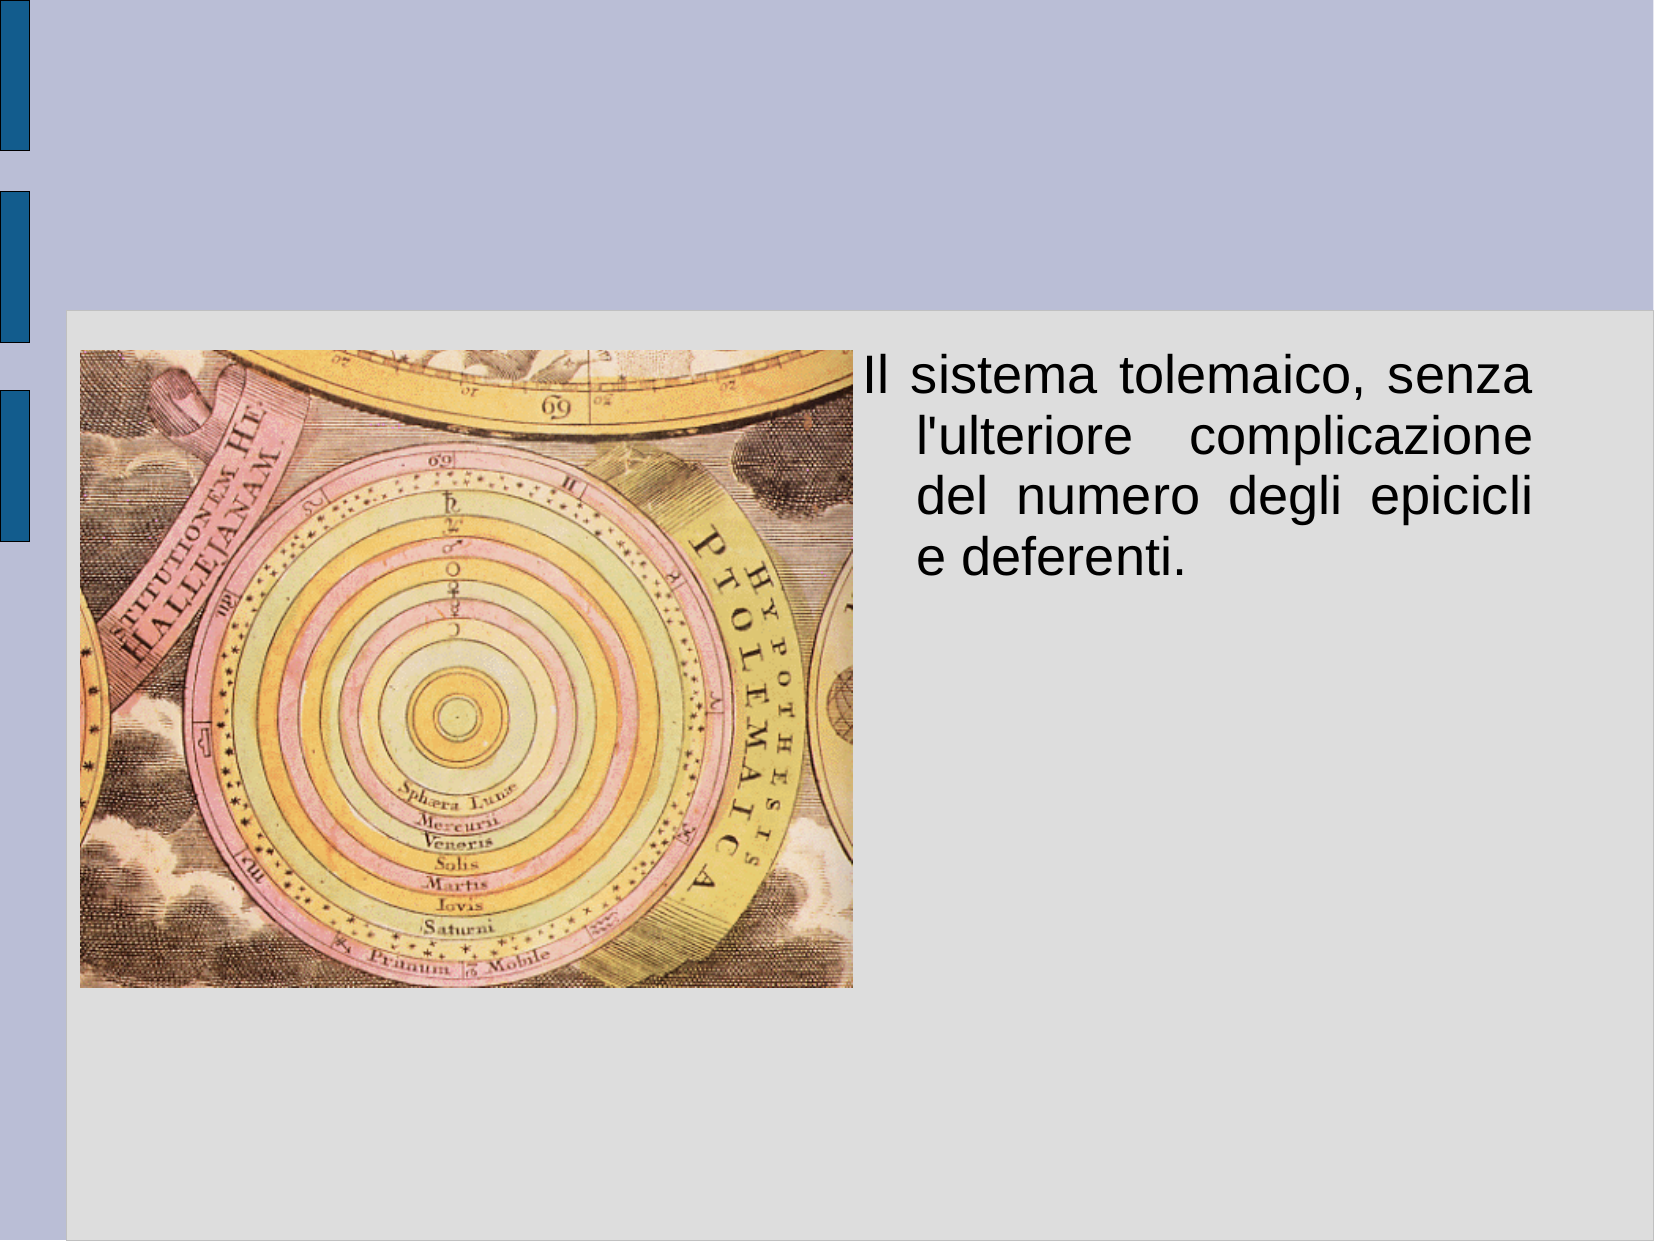

#
Il sistema tolemaico, senza l'ulteriore complicazione del numero degli epicicli e deferenti.